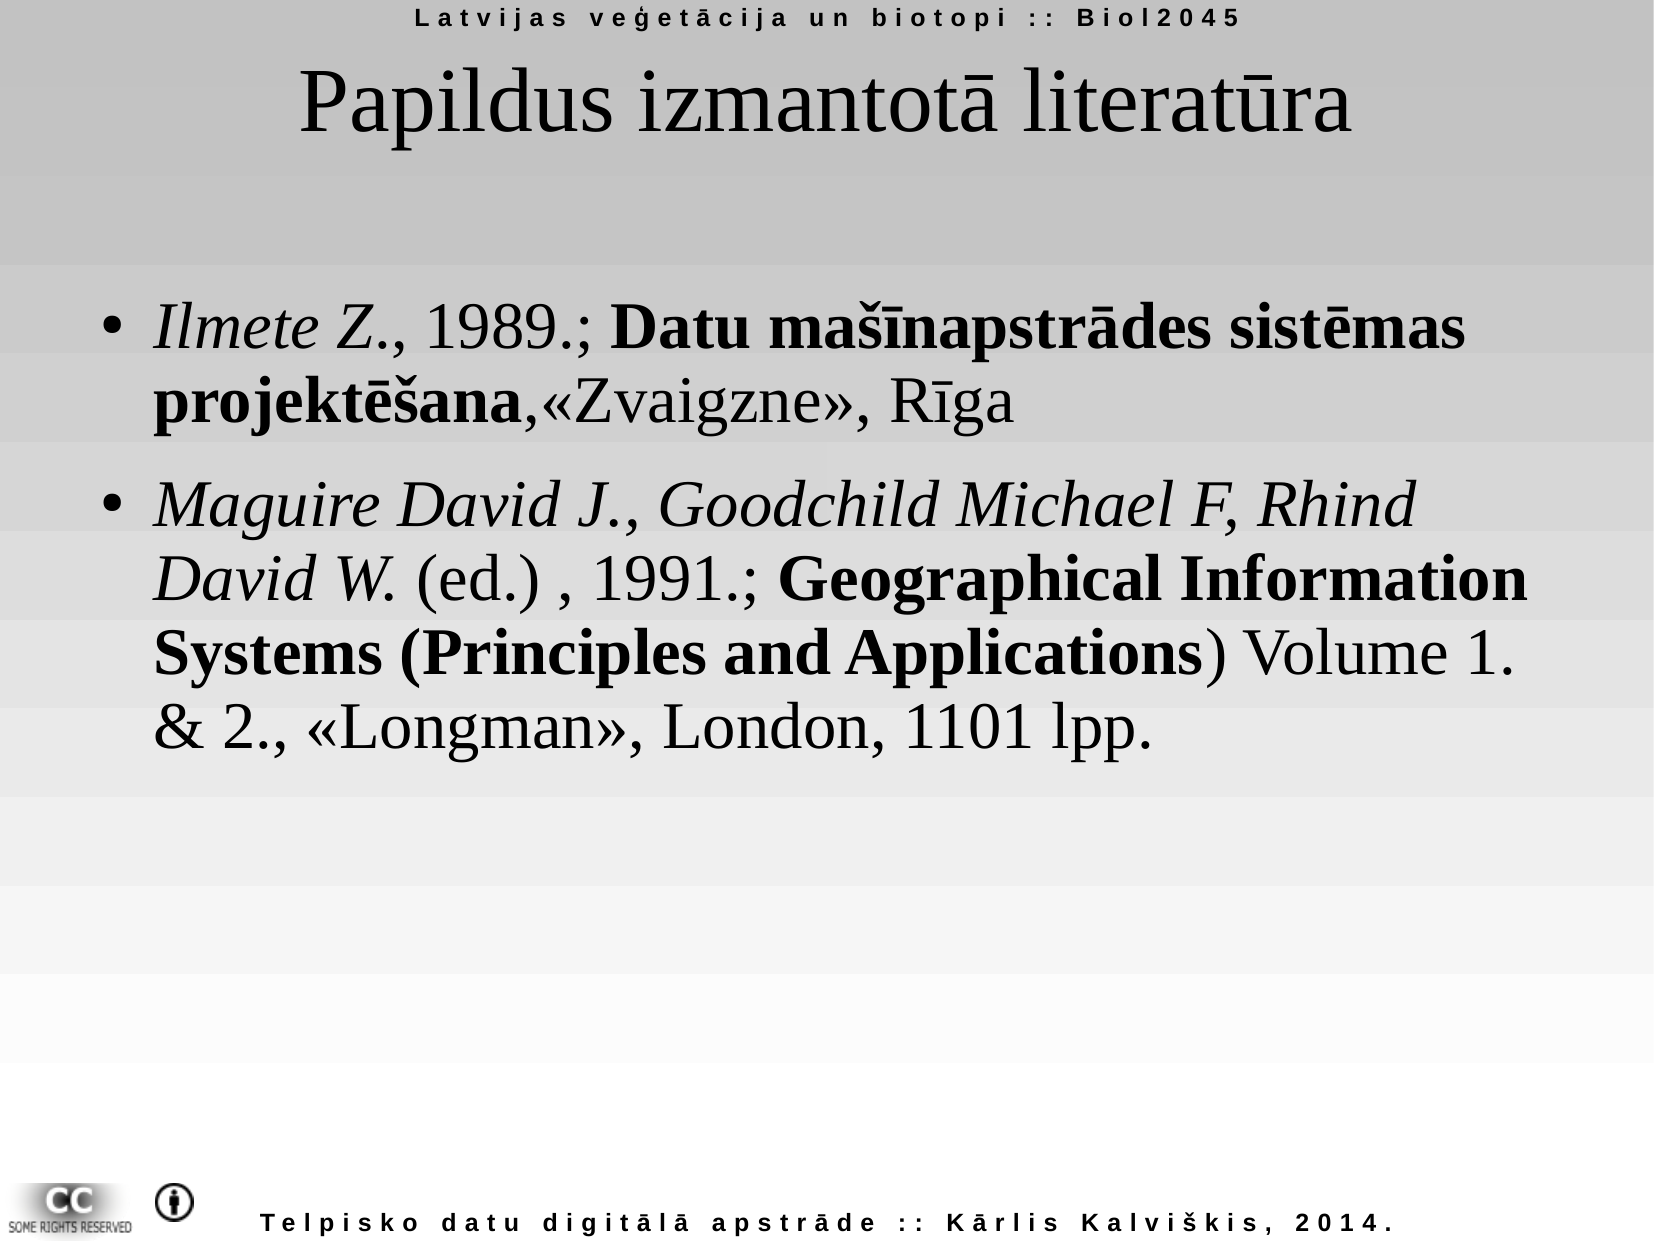

# Papildus izmantotā literatūra
Ilmete Z., 1989.; Datu mašīnapstrādes sistēmas projektēšana,«Zvaigzne», Rīga
Maguire David J., Goodchild Michael F, Rhind David W. (ed.) , 1991.; Geographical Information Systems (Principles and Applications) Volume 1. & 2., «Longman», London, 1101 lpp.